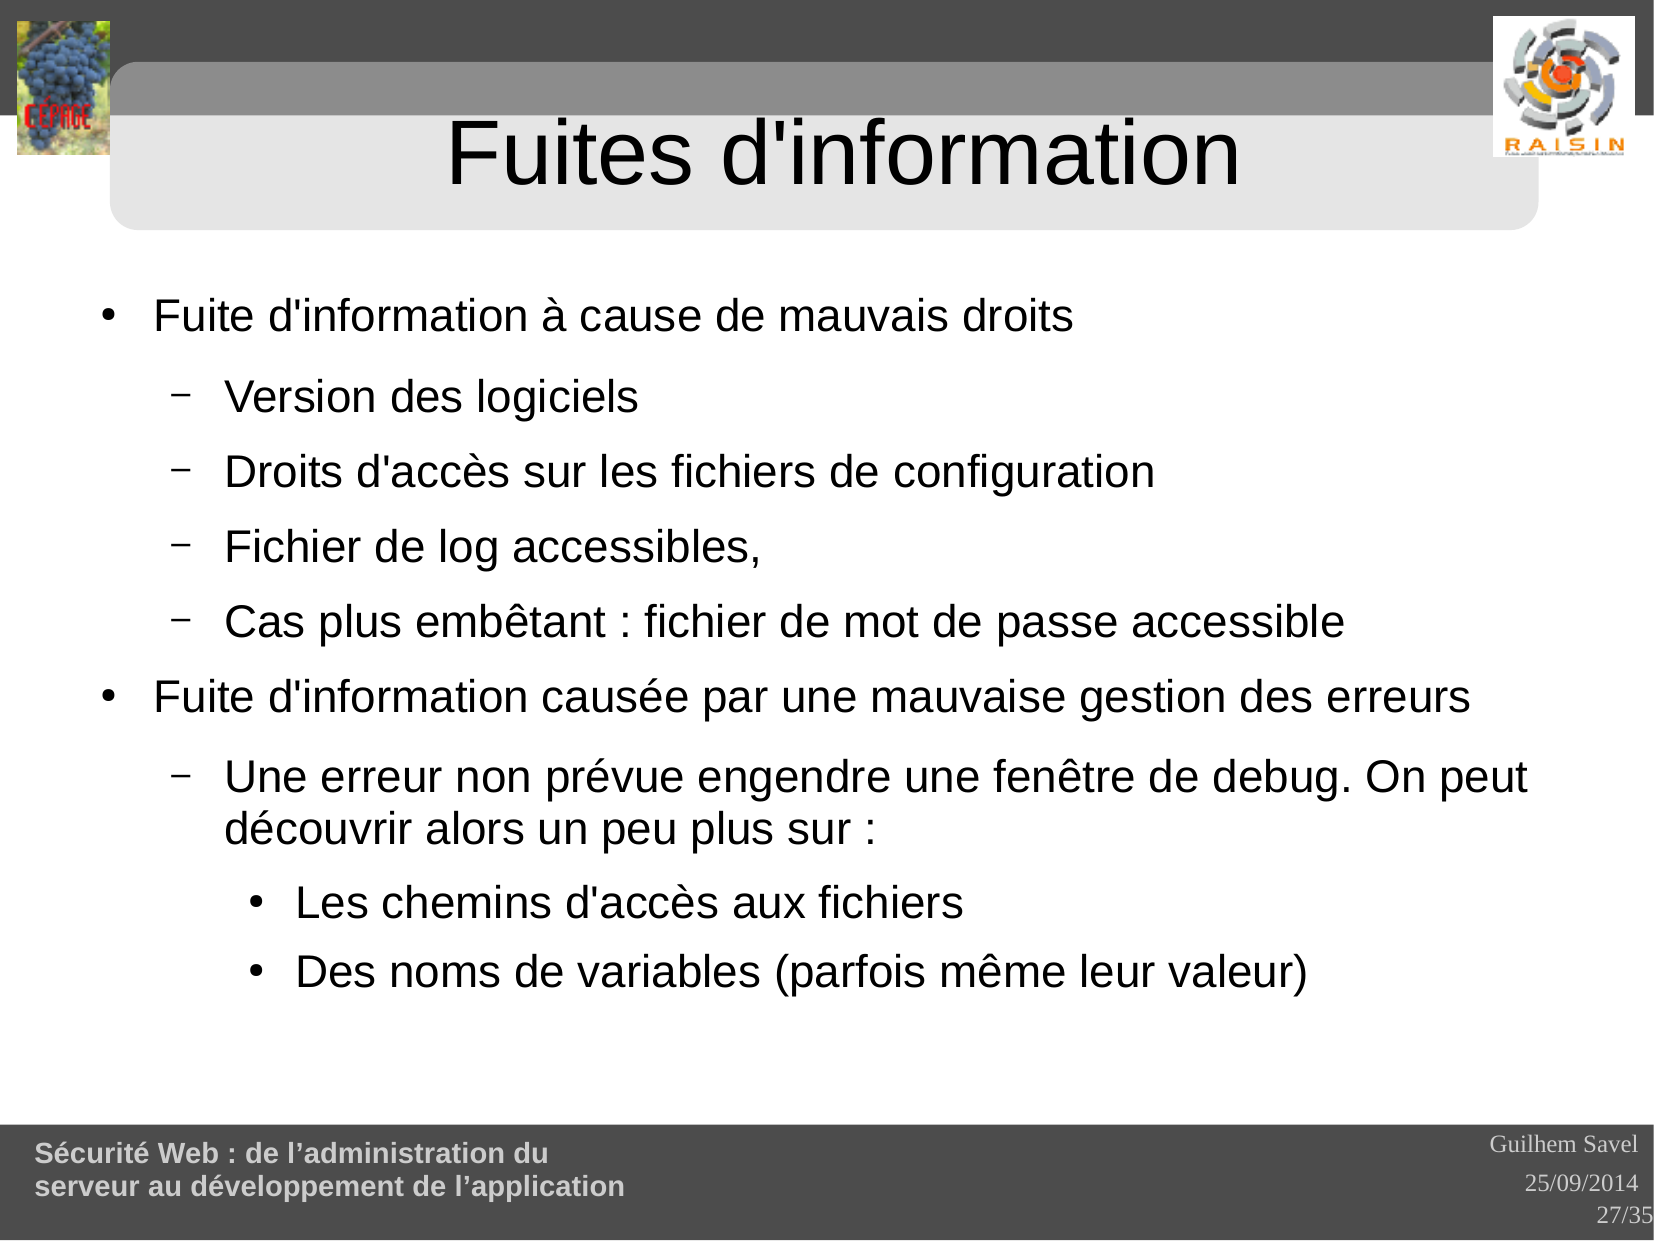

# Fuites d'information
Fuite d'information à cause de mauvais droits
Version des logiciels
Droits d'accès sur les fichiers de configuration
Fichier de log accessibles,
Cas plus embêtant : fichier de mot de passe accessible
Fuite d'information causée par une mauvaise gestion des erreurs
Une erreur non prévue engendre une fenêtre de debug. On peut découvrir alors un peu plus sur :
Les chemins d'accès aux fichiers
Des noms de variables (parfois même leur valeur)